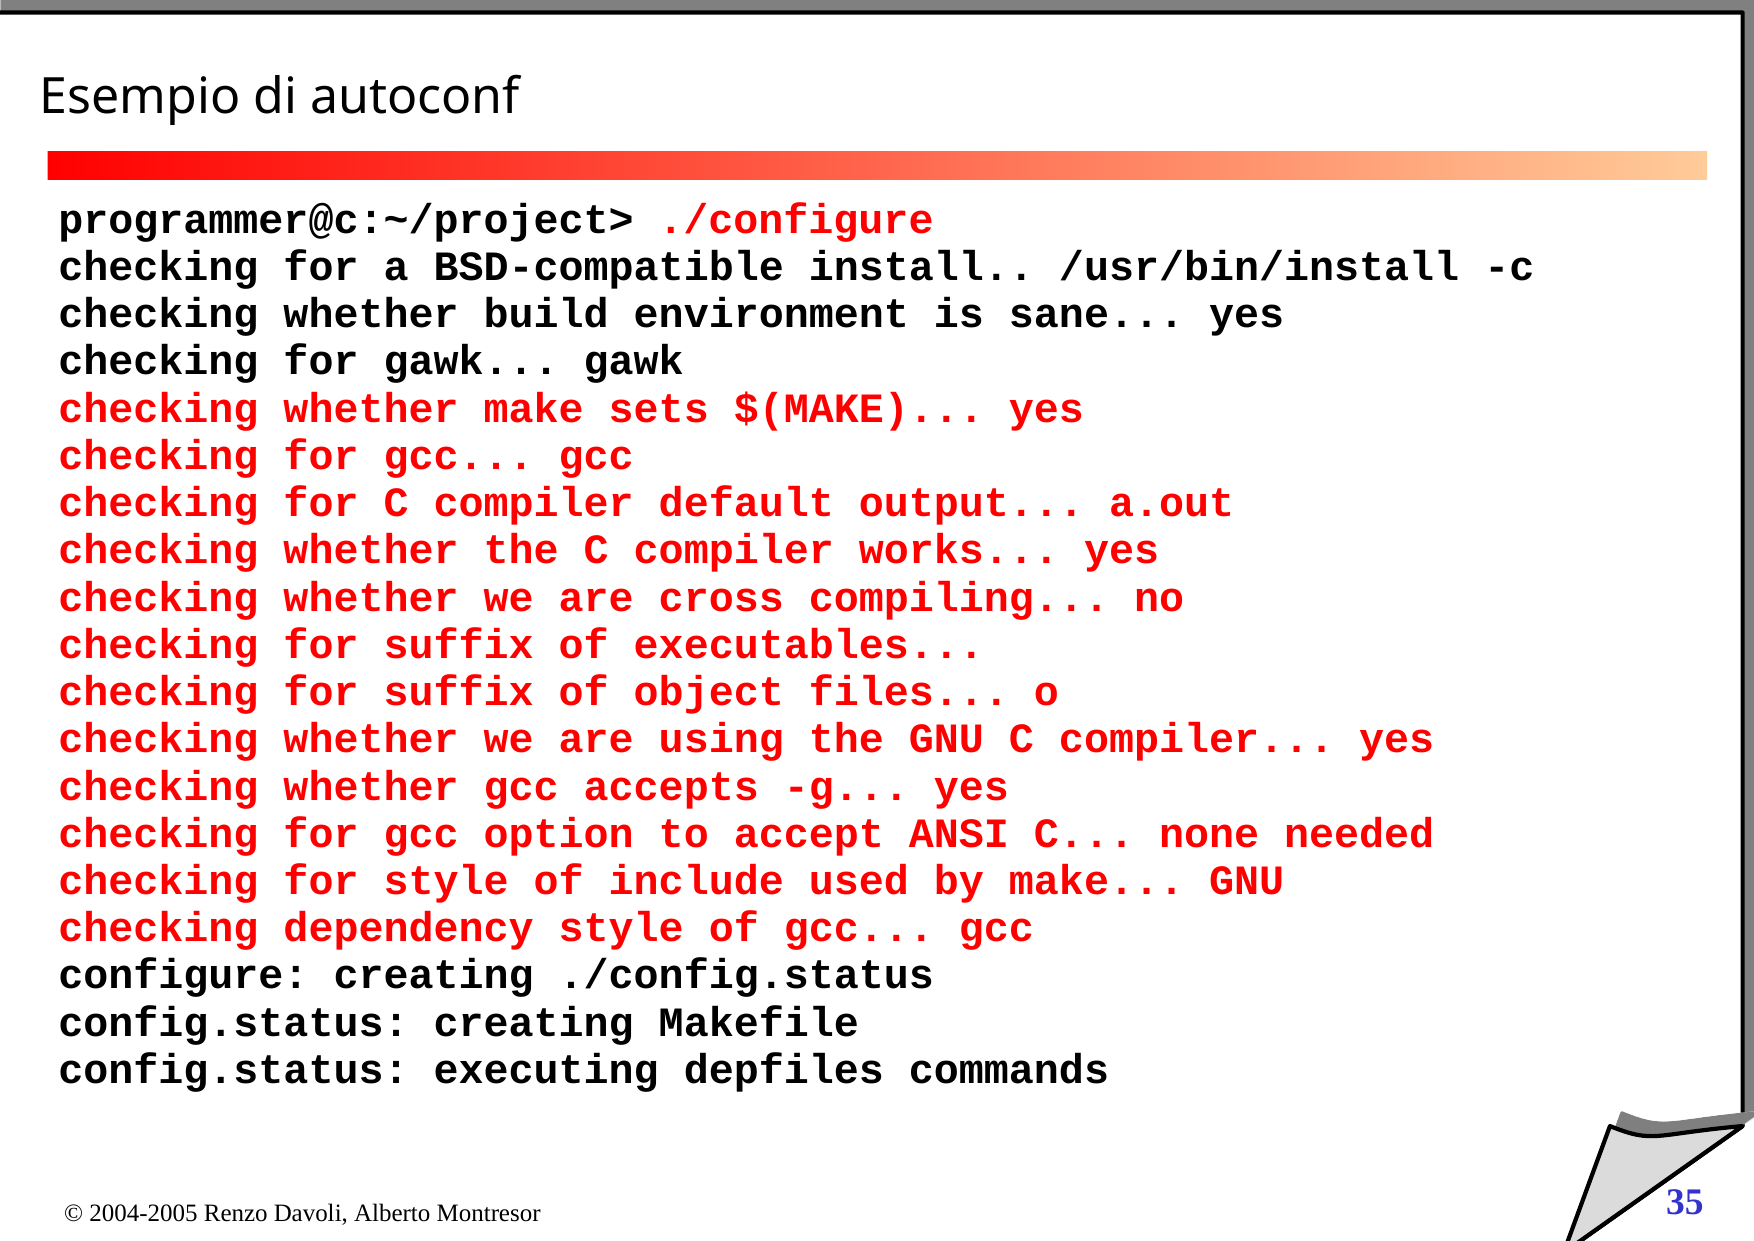

# Esempio di autoconf
programmer@c:~/project> ./configure
checking for a BSD-compatible install.. /usr/bin/install -c
checking whether build environment is sane... yes
checking for gawk... gawk
checking whether make sets $(MAKE)... yes
checking for gcc... gcc
checking for C compiler default output... a.out
checking whether the C compiler works... yes
checking whether we are cross compiling... no
checking for suffix of executables...
checking for suffix of object files... o
checking whether we are using the GNU C compiler... yes
checking whether gcc accepts -g... yes
checking for gcc option to accept ANSI C... none needed
checking for style of include used by make... GNU
checking dependency style of gcc... gcc
configure: creating ./config.status
config.status: creating Makefile
config.status: executing depfiles commands